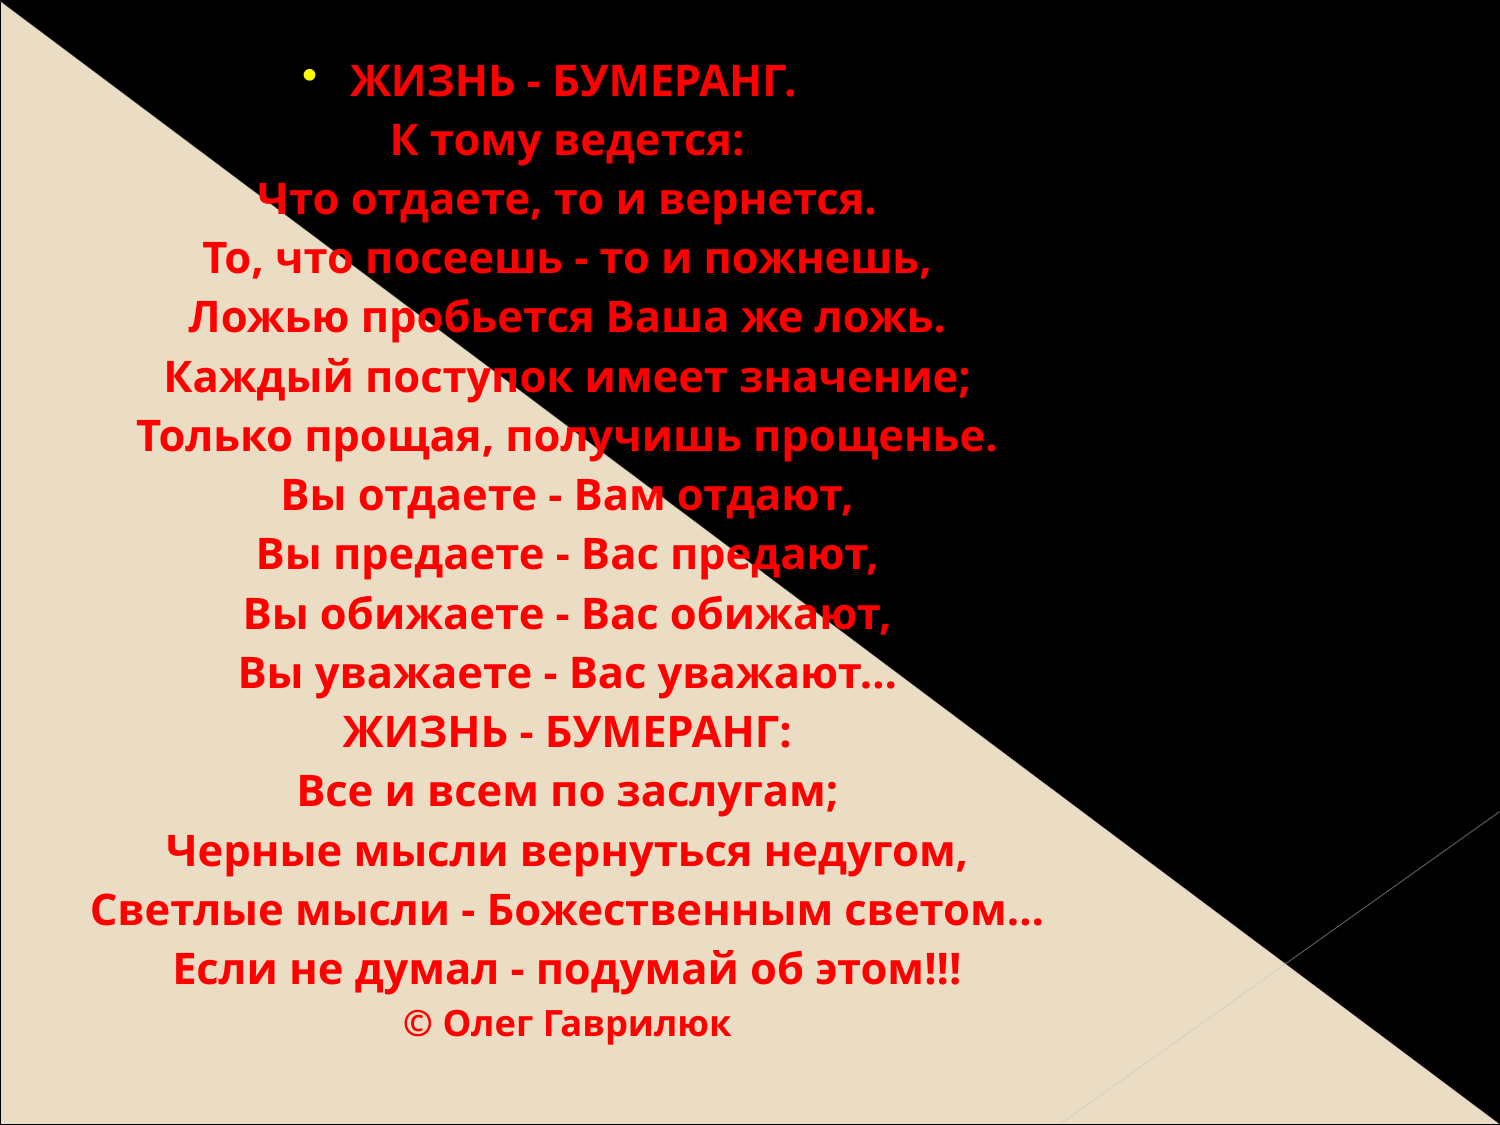

# ЖИЗНЬ - БУМЕРАНГ. К тому ведется: Что отдаете, то и вернется. То, что посеешь - то и пожнешь, Ложью пробьется Ваша же ложь. Каждый поступок имеет значение; Только прощая, получишь прощенье. Вы отдаете - Вам отдают, Вы предаете - Вас предают, Вы обижаете - Вас обижают, Вы уважаете - Вас уважают… ЖИЗНЬ - БУМЕРАНГ: Все и всем по заслугам; Черные мысли вернуться недугом, Светлые мысли - Божественным светом… Если не думал - подумай об этом!!! © Олег Гаврилюк